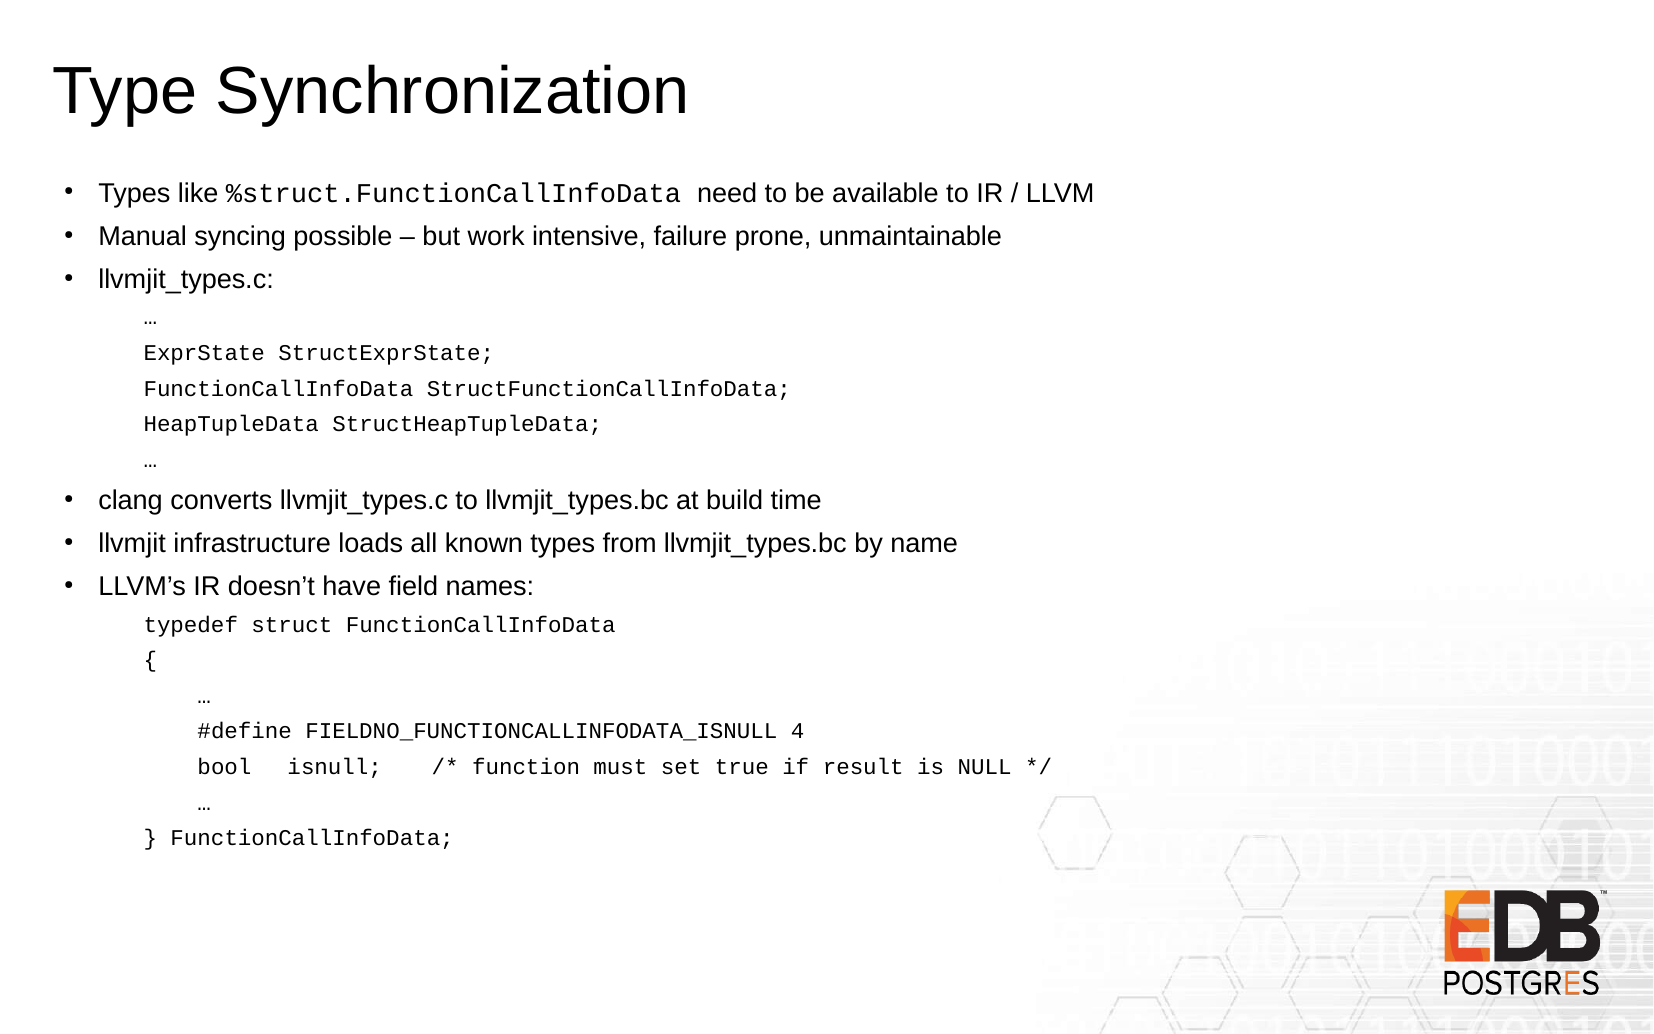

# Type Synchronization
Types like %struct.FunctionCallInfoData need to be available to IR / LLVM
Manual syncing possible – but work intensive, failure prone, unmaintainable
llvmjit_types.c:
…
ExprState StructExprState;
FunctionCallInfoData StructFunctionCallInfoData;
HeapTupleData StructHeapTupleData;
…
clang converts llvmjit_types.c to llvmjit_types.bc at build time
llvmjit infrastructure loads all known types from llvmjit_types.bc by name
LLVM’s IR doesn’t have field names:
typedef struct FunctionCallInfoData
{
 …
 #define FIELDNO_FUNCTIONCALLINFODATA_ISNULL 4
 bool		isnull;			/* function must set true if result is NULL */
 …
} FunctionCallInfoData;